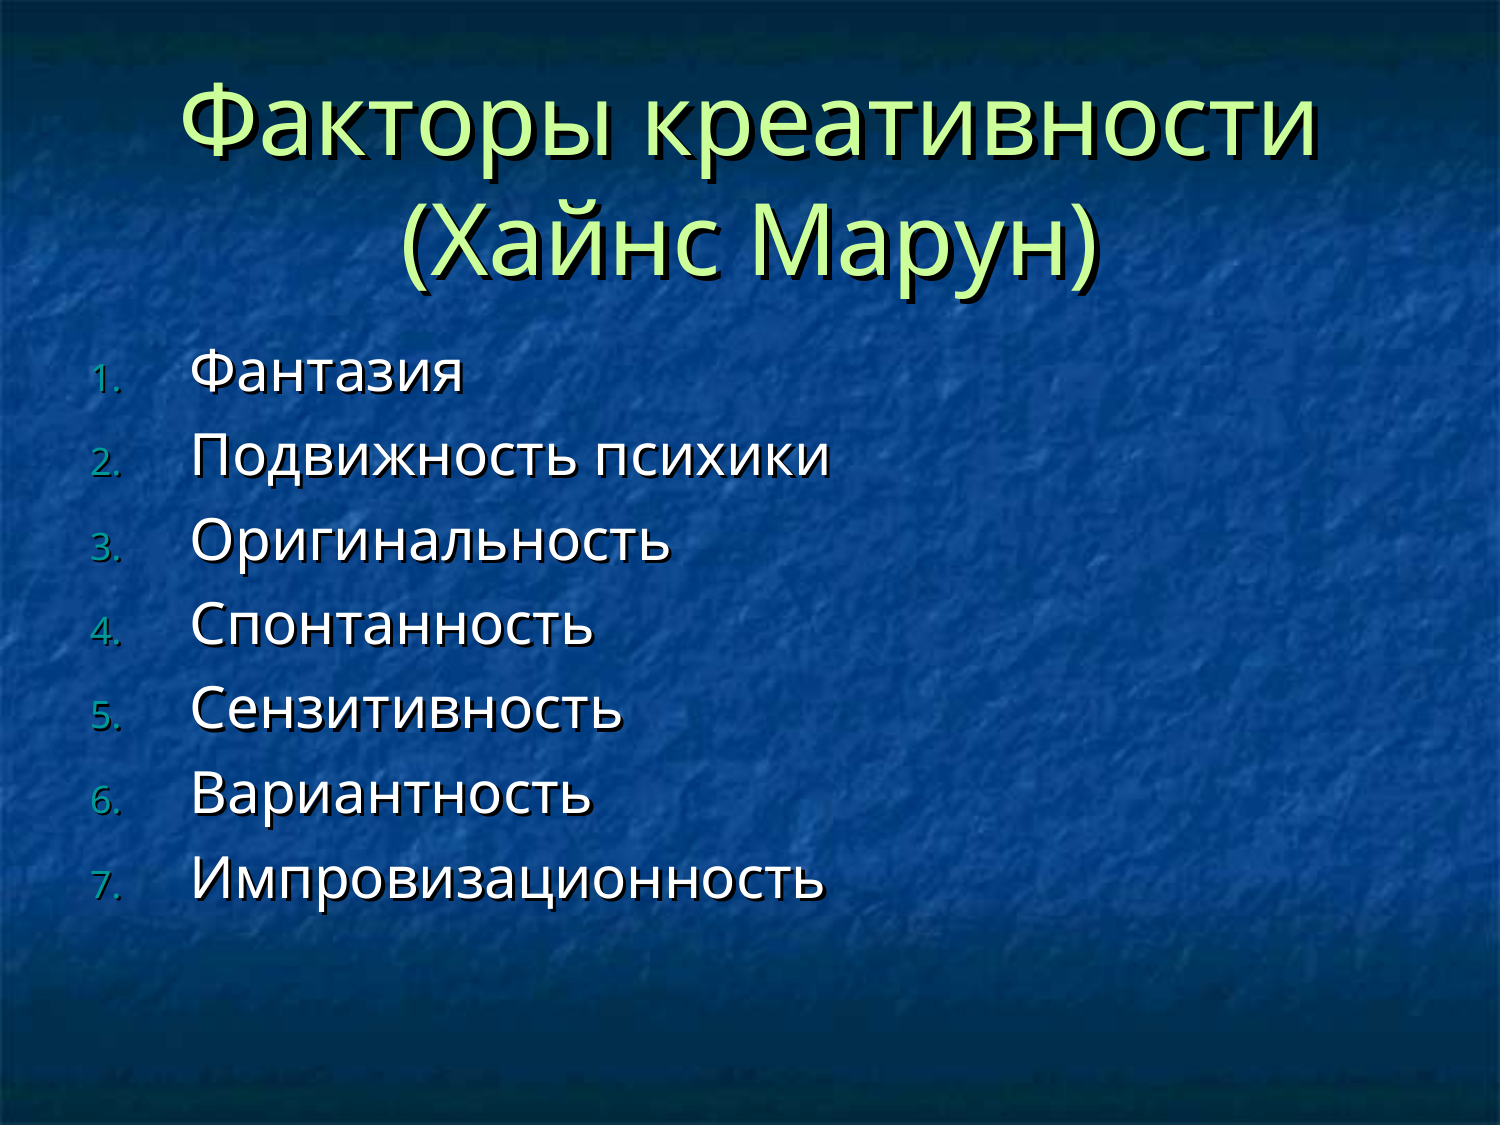

# Факторы креативности (Хайнс Марун)
Фантазия
Подвижность психики
Оригинальность
Спонтанность
Сензитивность
Вариантность
Импровизационность